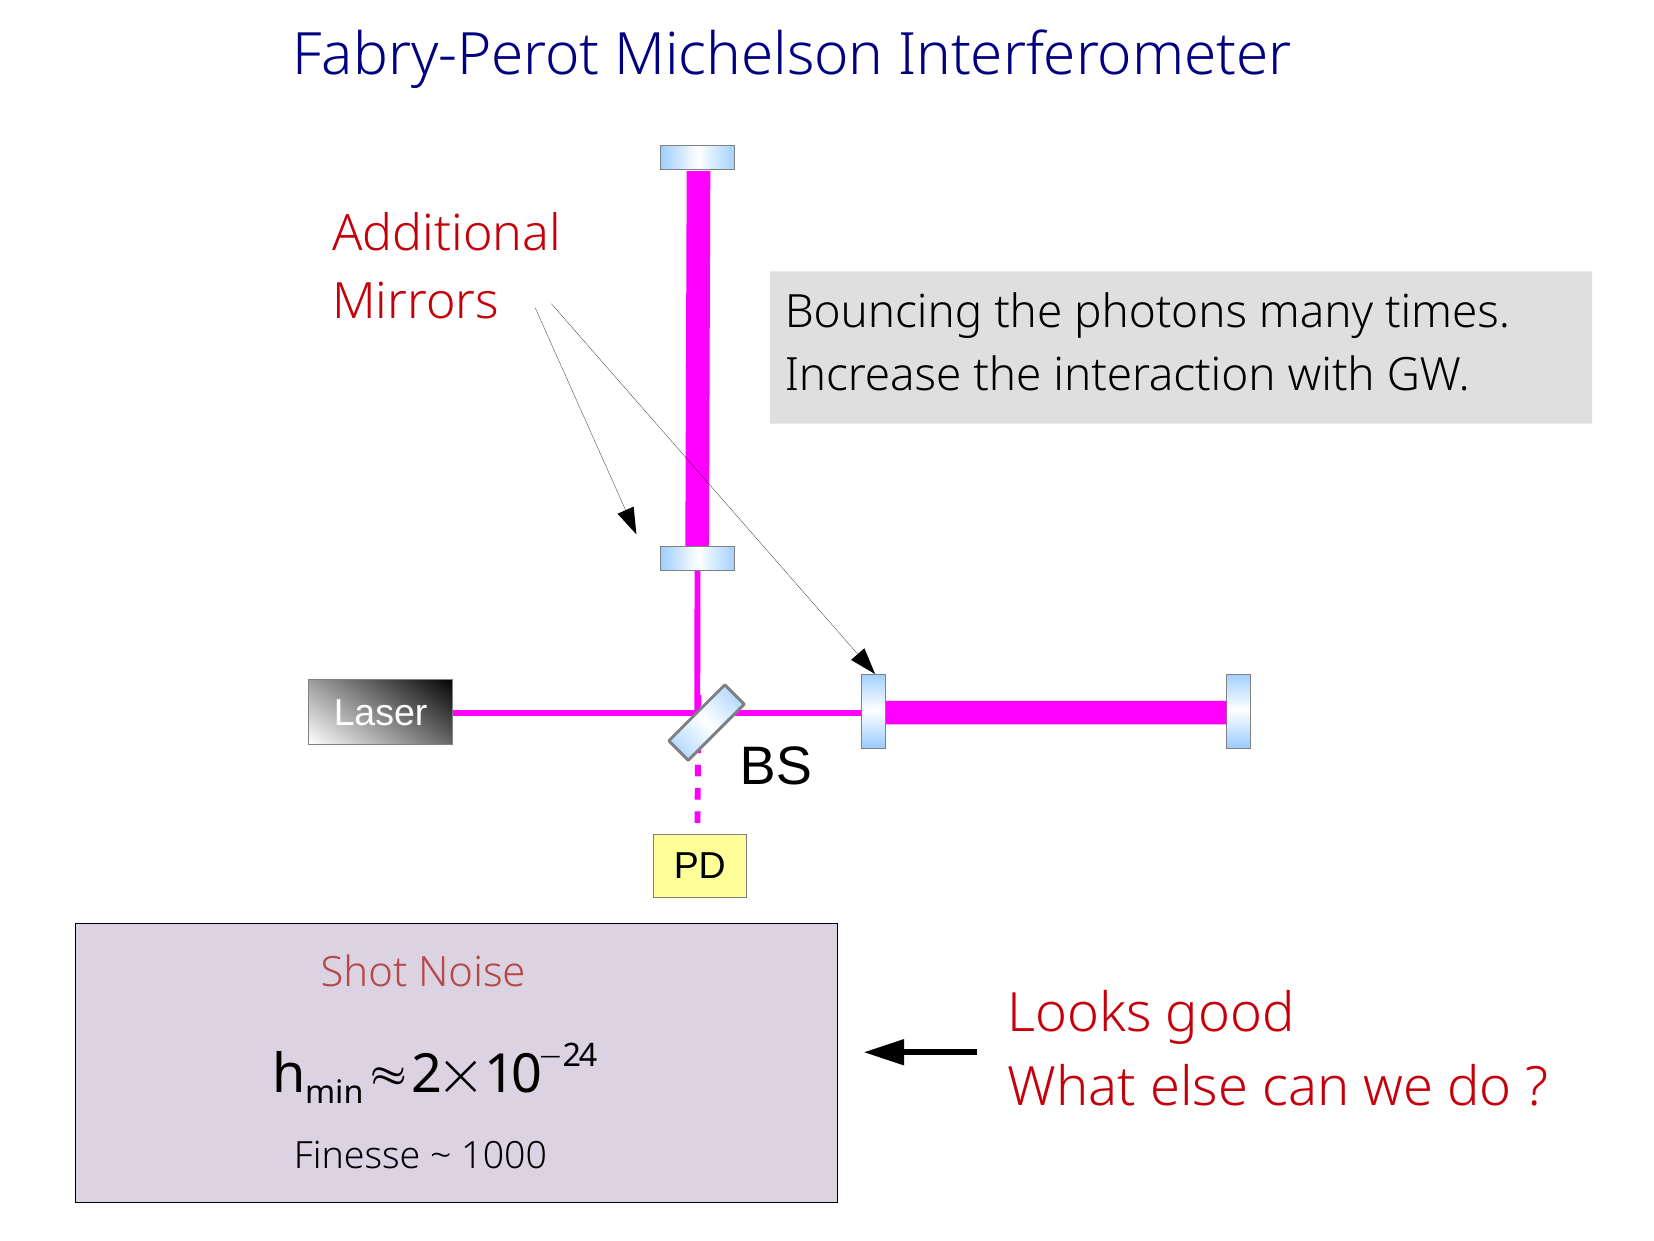

Fabry-Perot Michelson Interferometer
Additional Mirrors
Bouncing the photons many times.
Increase the interaction with GW.
Laser
BS
PD
Shot Noise
Looks good
What else can we do ?
Finesse ~ 1000